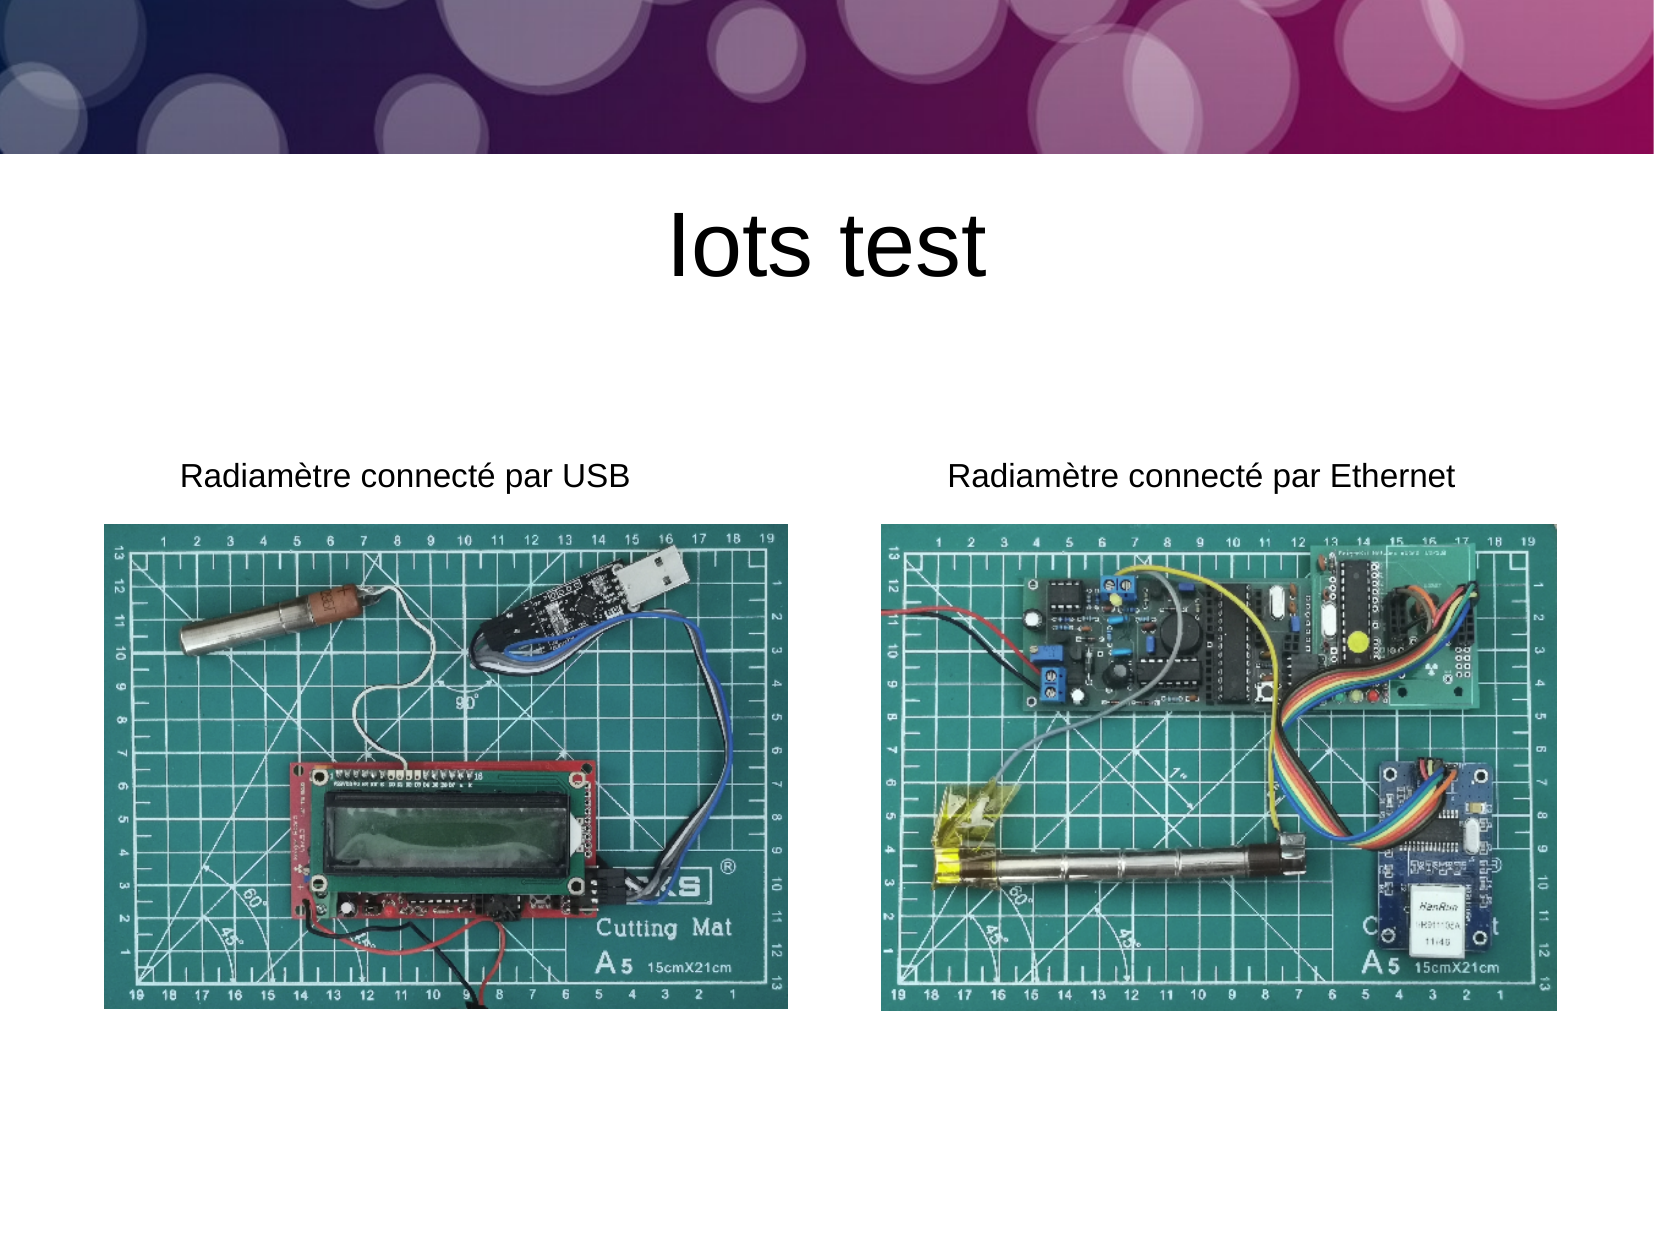

# Iots test
Radiamètre connecté par USB
Radiamètre connecté par Ethernet